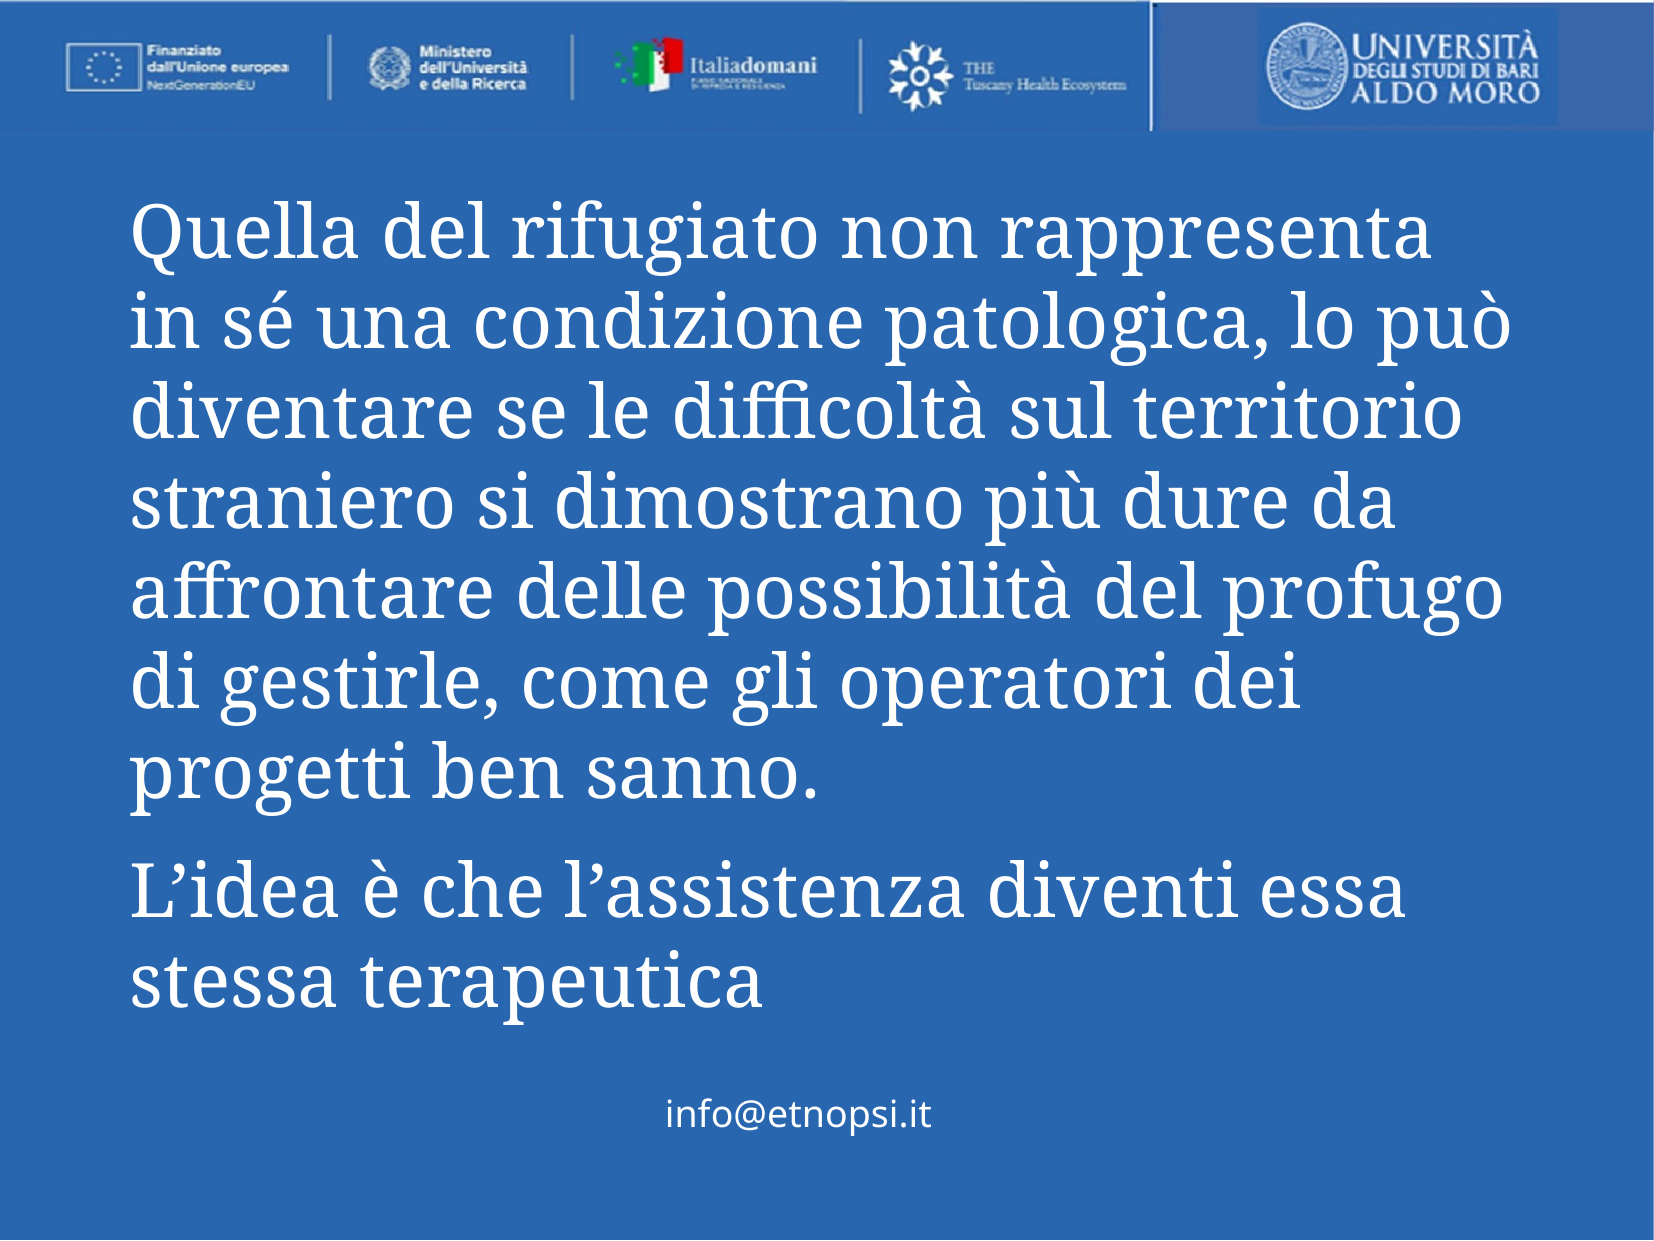

# Quella del rifugiato non rappresenta in sé una condizione patologica, lo può diventare se le difficoltà sul territorio straniero si dimostrano più dure da affrontare delle possibilità del profugo di gestirle, come gli operatori dei progetti ben sanno.
L’idea è che l’assistenza diventi essa stessa terapeutica
							 info@etnopsi.it